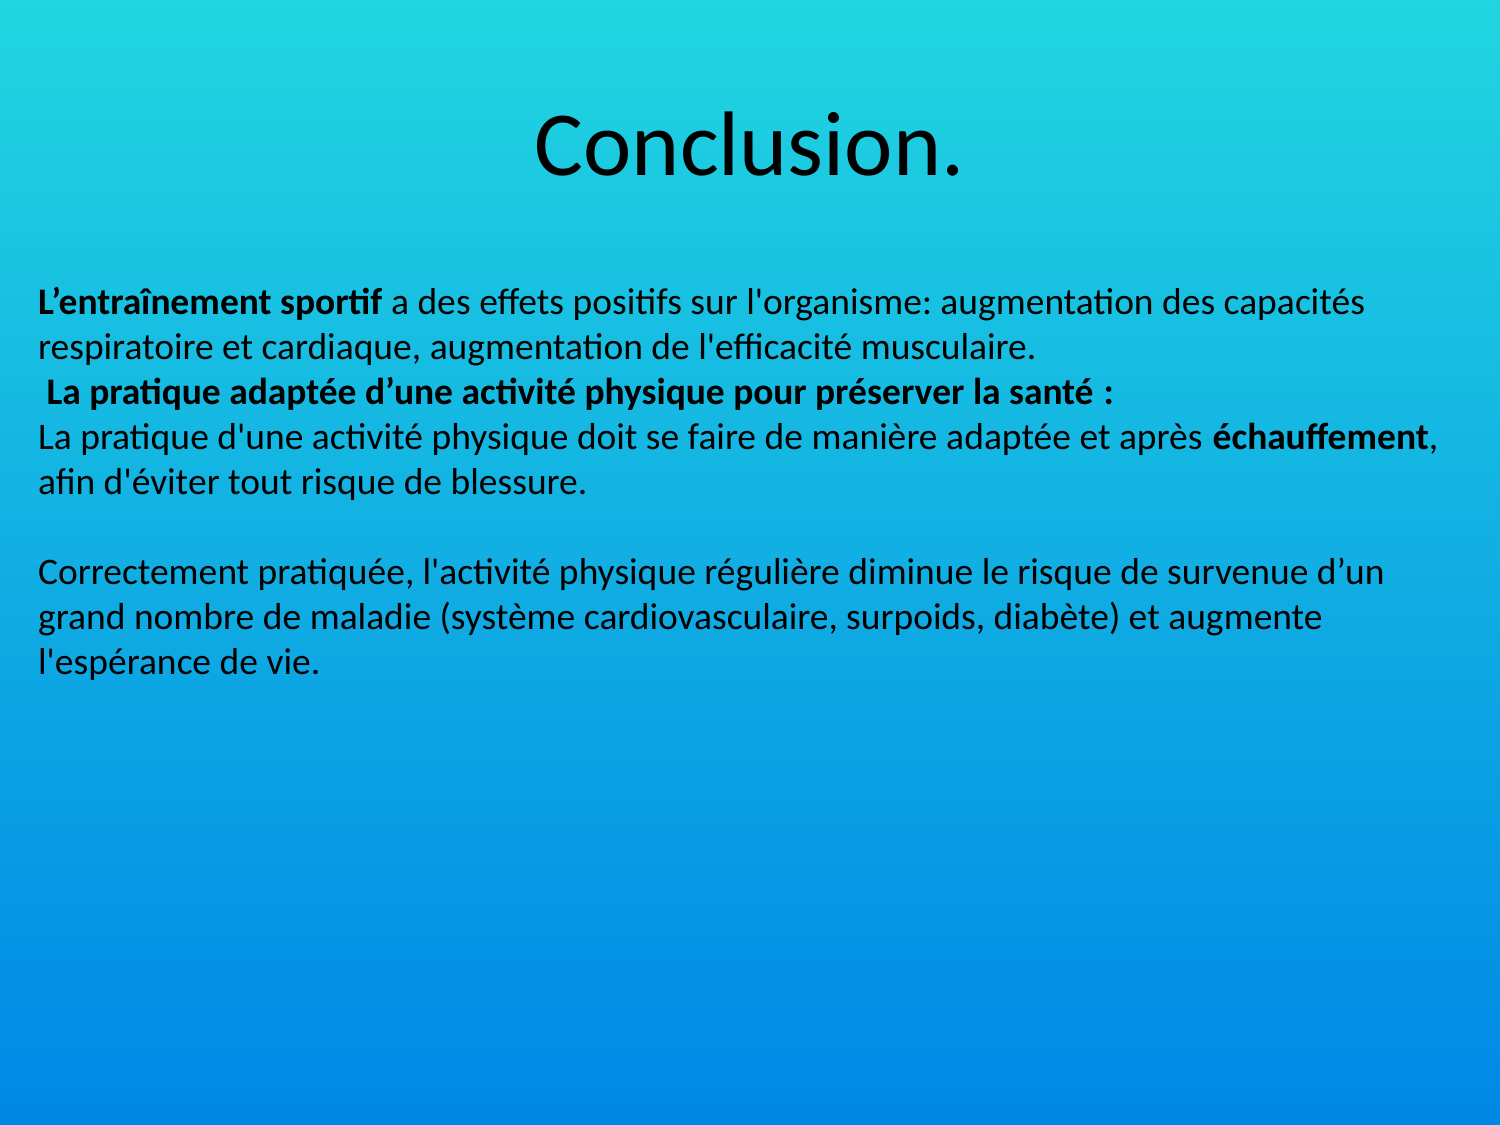

# Conclusion.
L’entraînement sportif a des effets positifs sur l'organisme: augmentation des capacités
respiratoire et cardiaque, augmentation de l'efficacité musculaire.
 La pratique adaptée d’une activité physique pour préserver la santé :
La pratique d'une activité physique doit se faire de manière adaptée et après échauffement, afin d'éviter tout risque de blessure.
Correctement pratiquée, l'activité physique régulière diminue le risque de survenue d’un grand nombre de maladie (système cardiovasculaire, surpoids, diabète) et augmente l'espérance de vie.